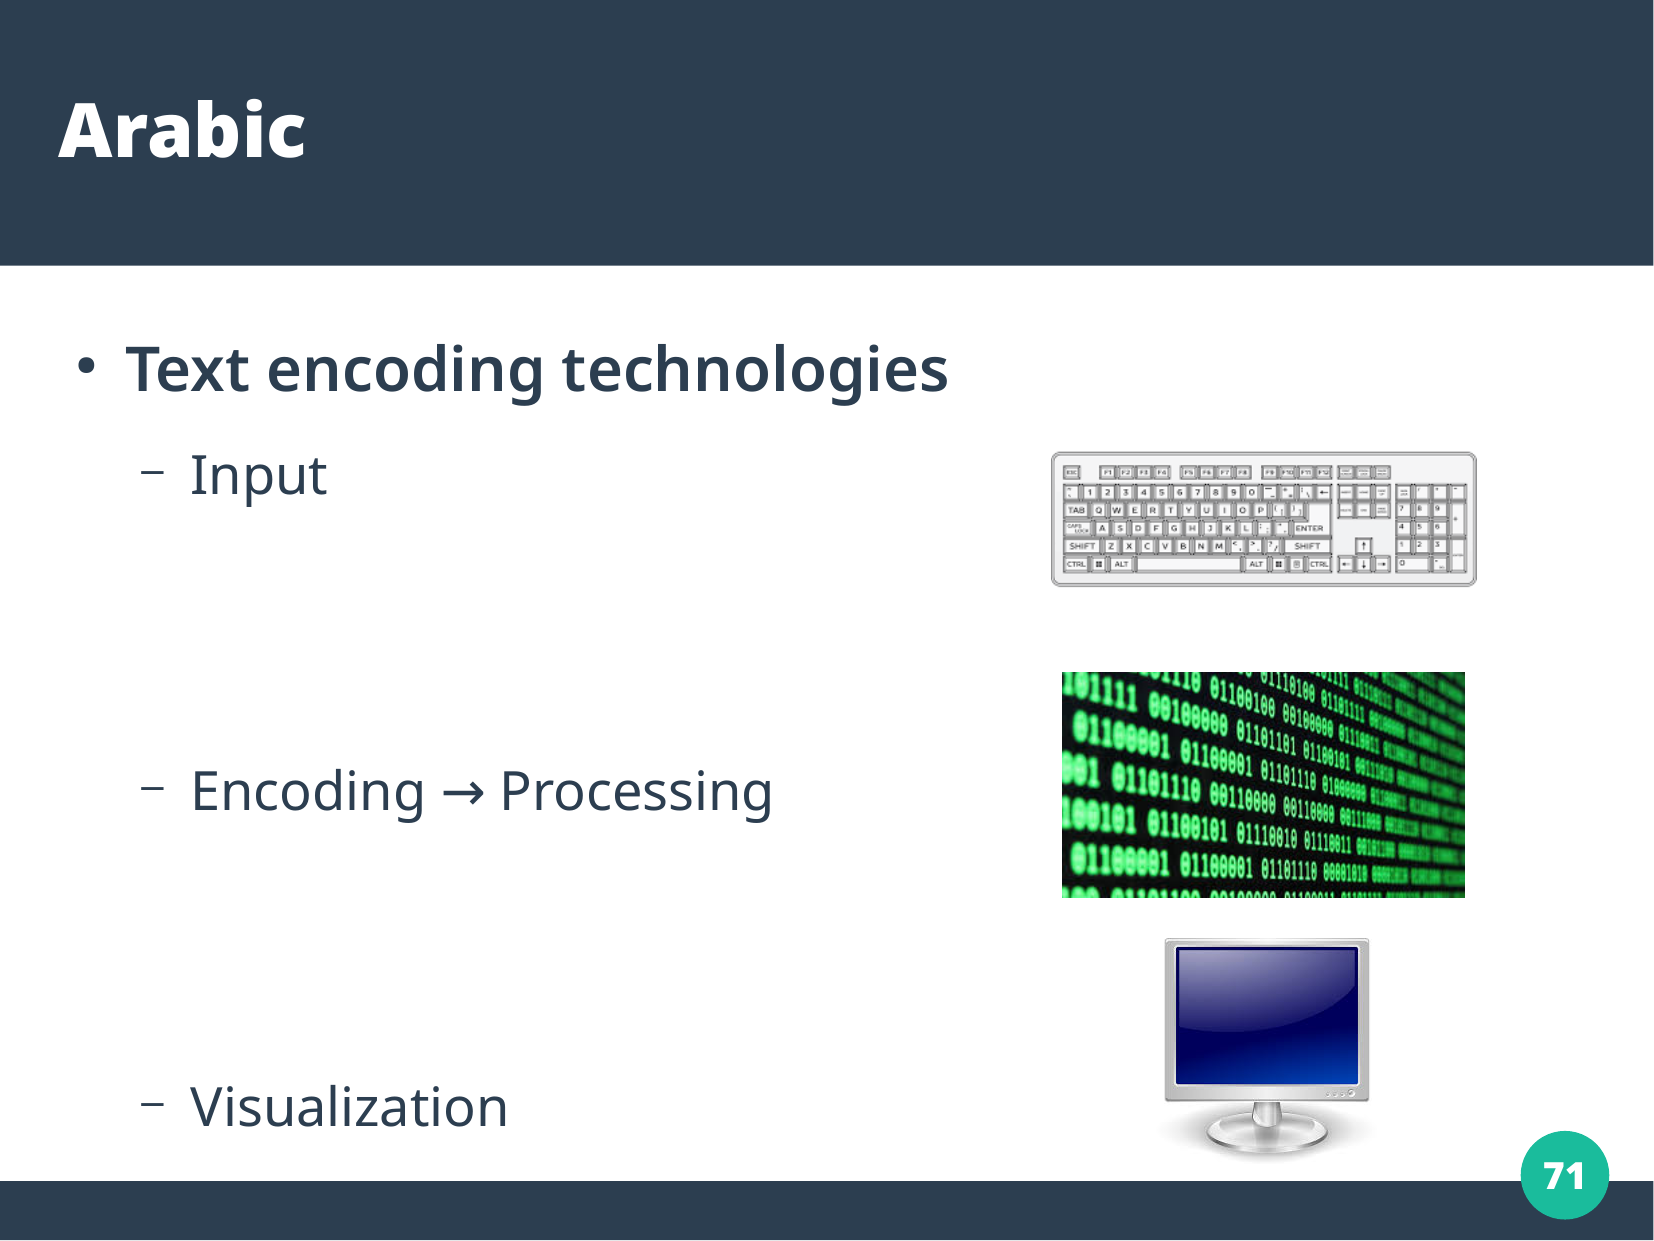

# Arabic
Text encoding technologies
Input
Encoding → Processing
Visualization
71